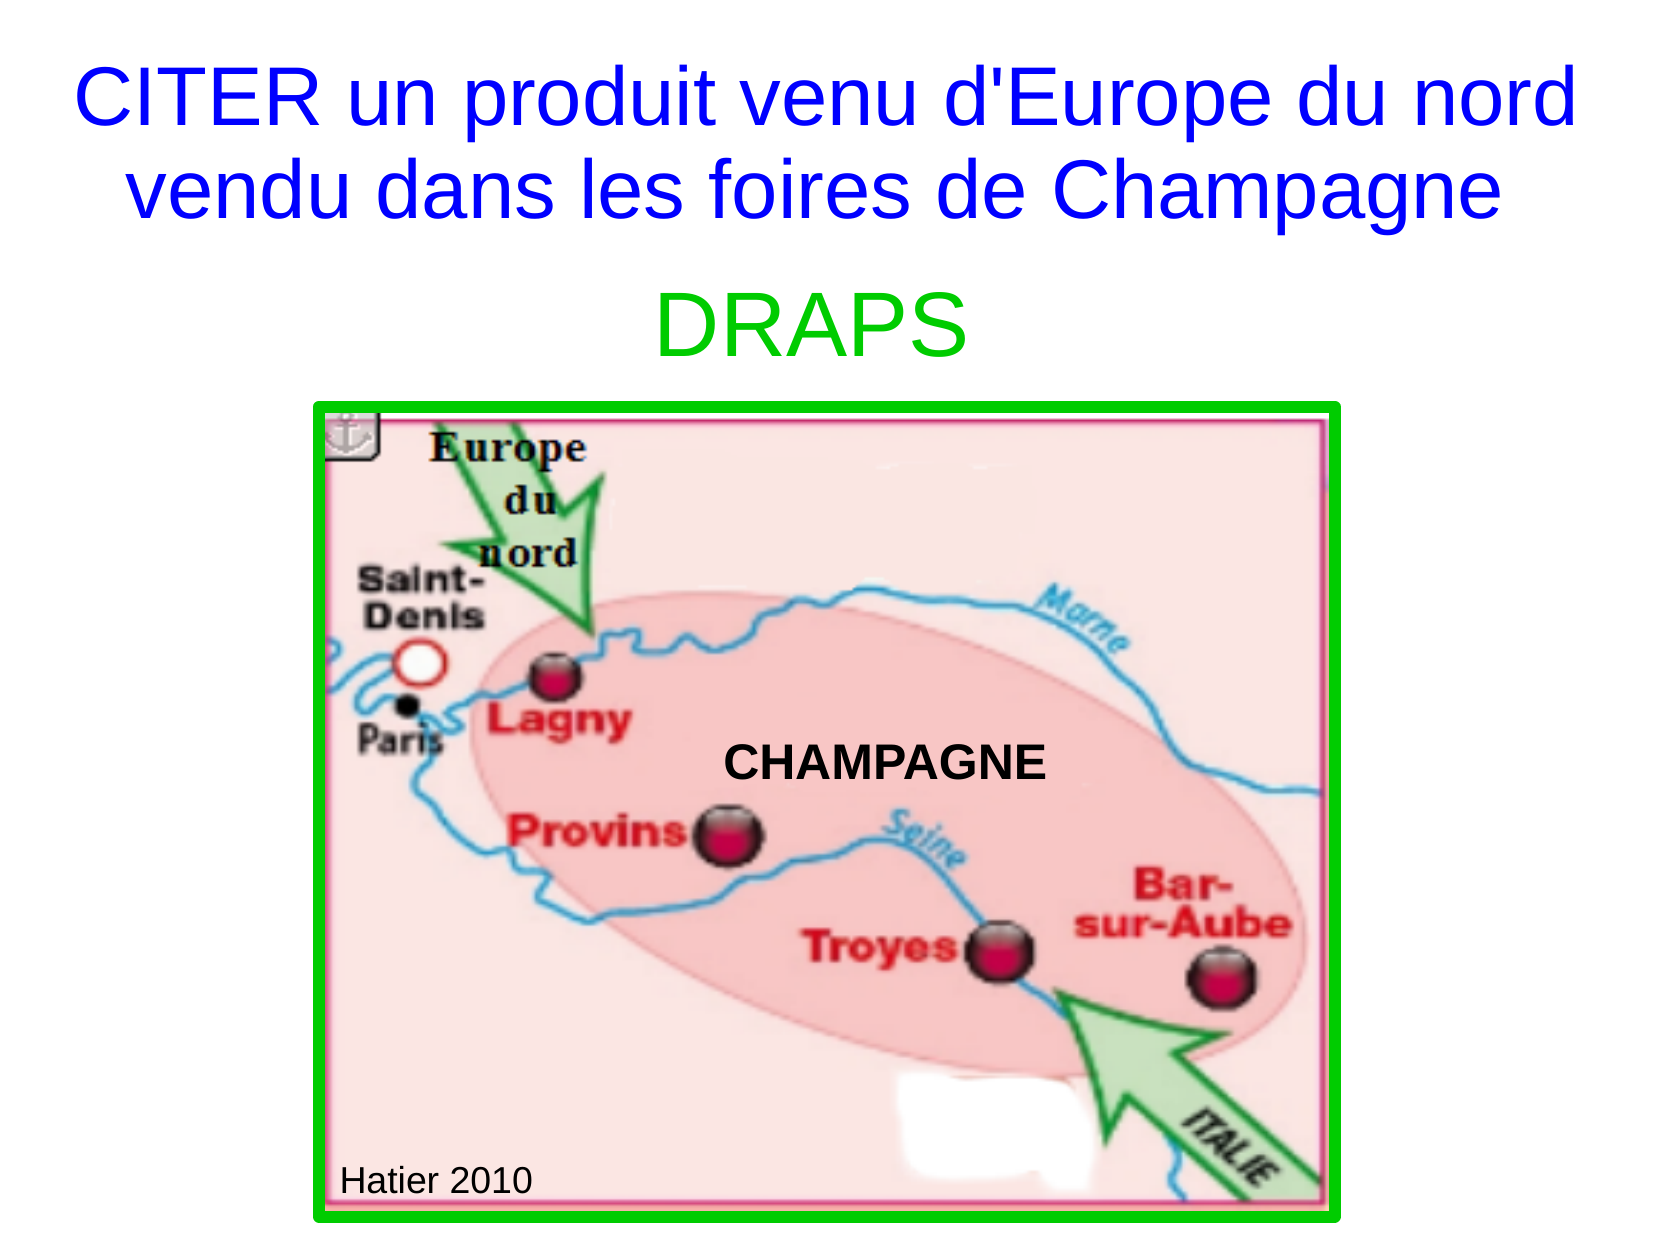

# CITER un produit venu d'Europe du nord vendu dans les foires de Champagne
DRAPS
CHAMPAGNE
Hatier 2010